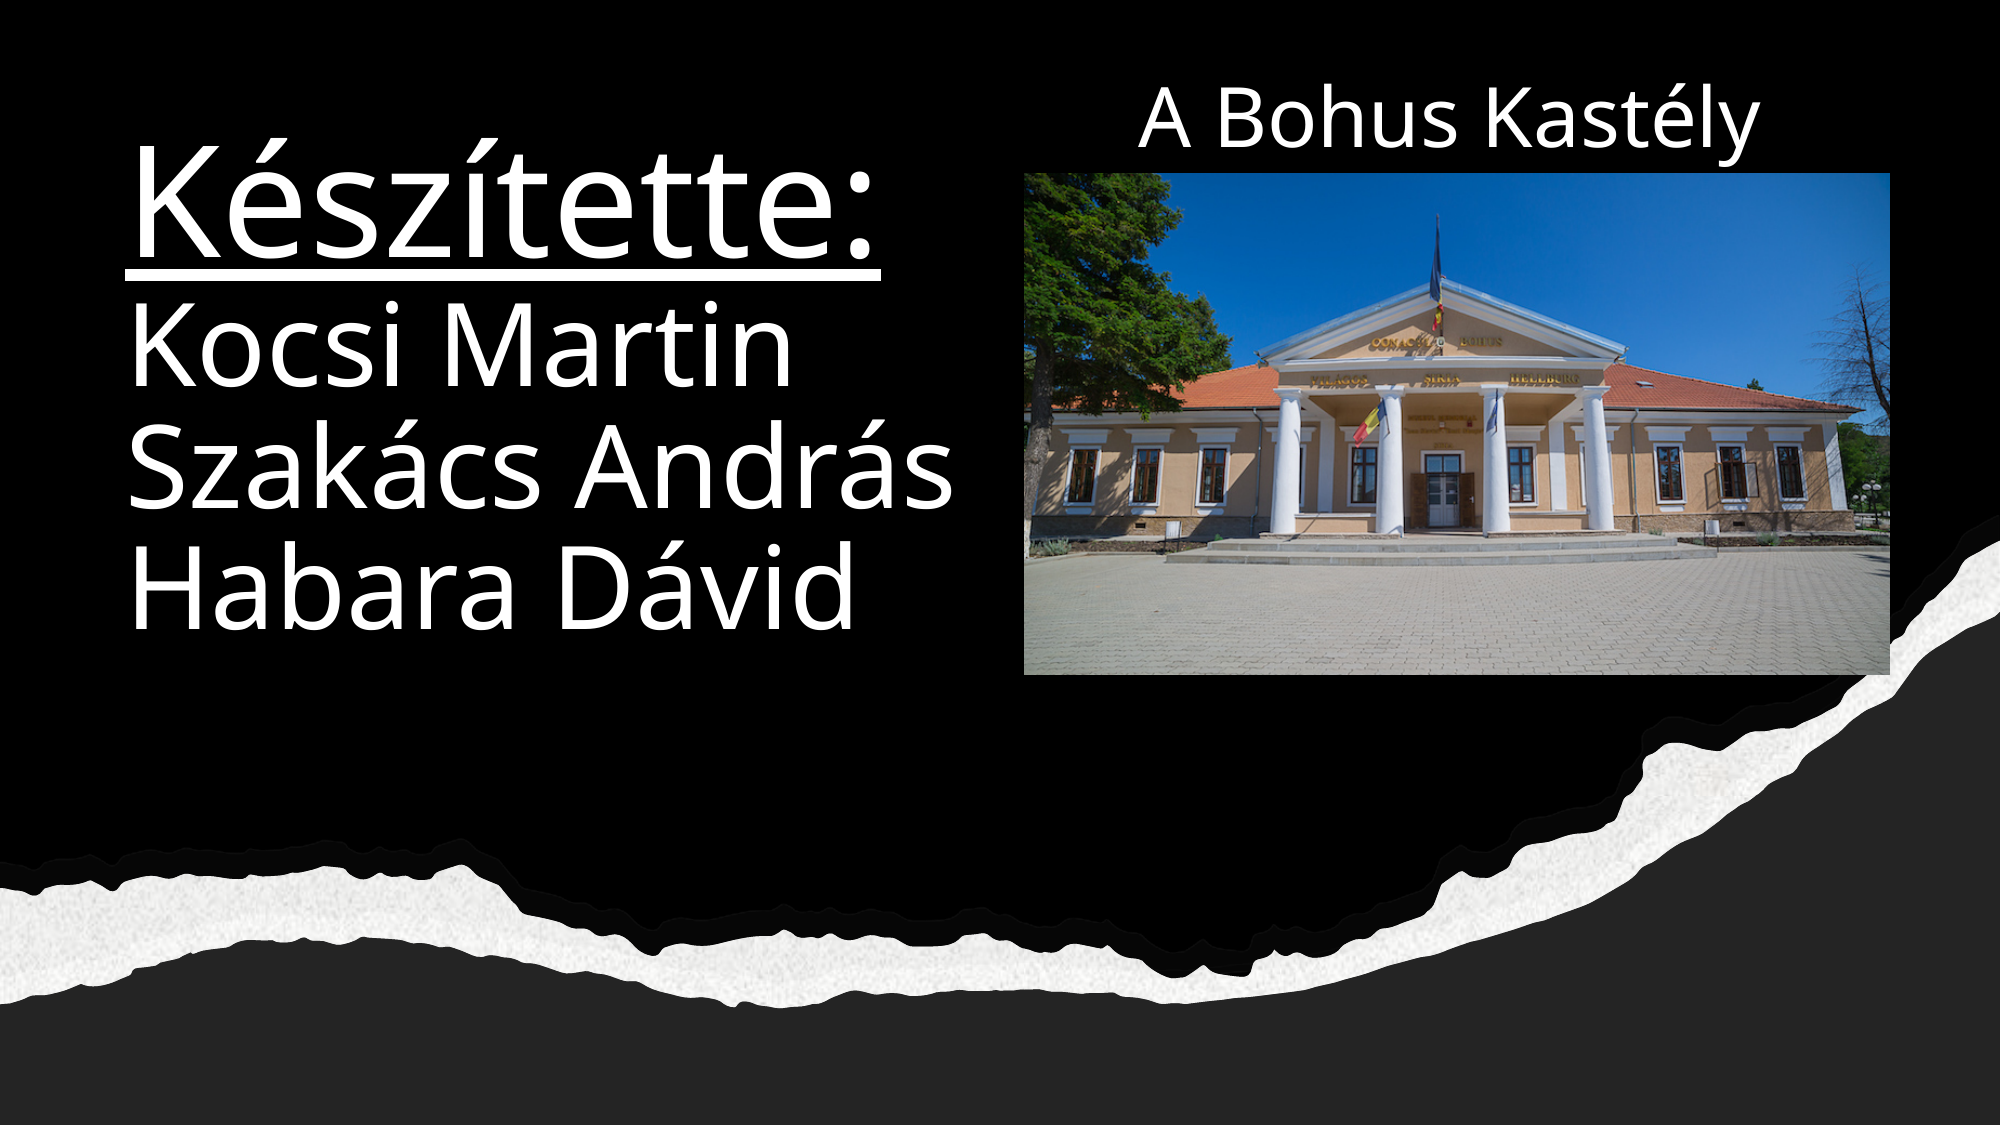

A Bohus Kastély
Készítette:
Kocsi Martin
Szakács András
Habara Dávid